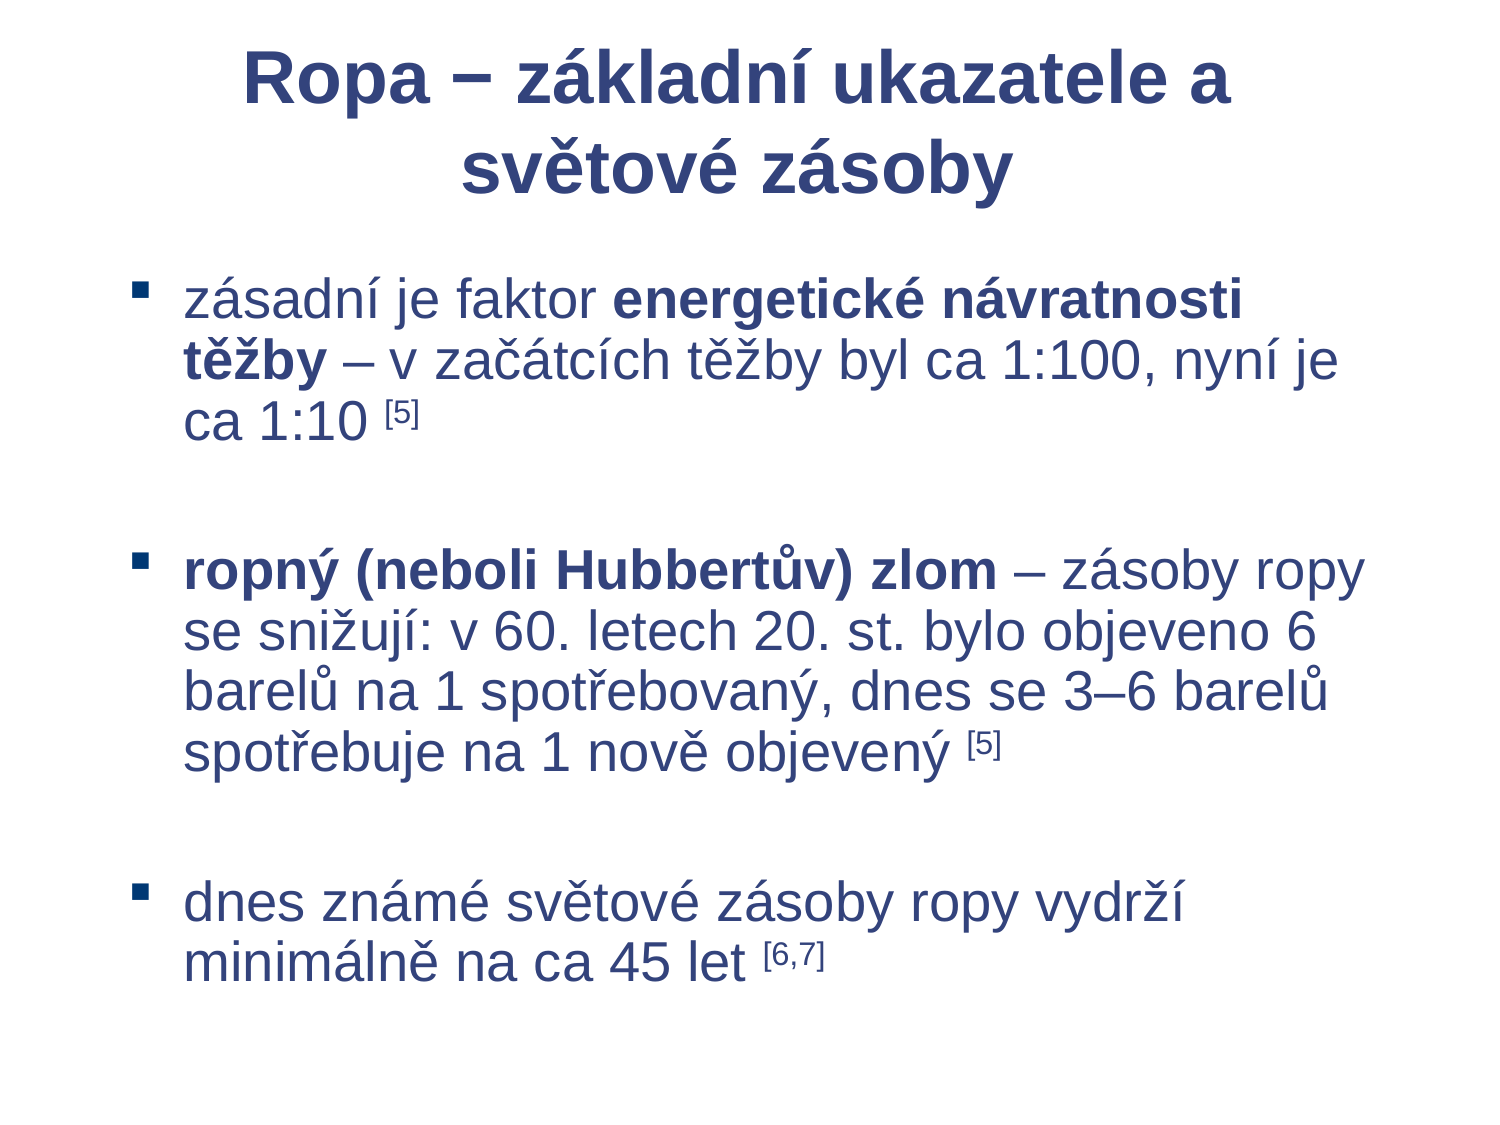

# Ropa − základní ukazatele a světové zásoby
zásadní je faktor energetické návratnosti těžby – v začátcích těžby byl ca 1:100, nyní je ca 1:10 [5]
ropný (neboli Hubbertův) zlom – zásoby ropy se snižují: v 60. letech 20. st. bylo objeveno 6 barelů na 1 spotřebovaný, dnes se 3–6 barelů spotřebuje na 1 nově objevený [5]
dnes známé světové zásoby ropy vydrží minimálně na ca 45 let [6,7]